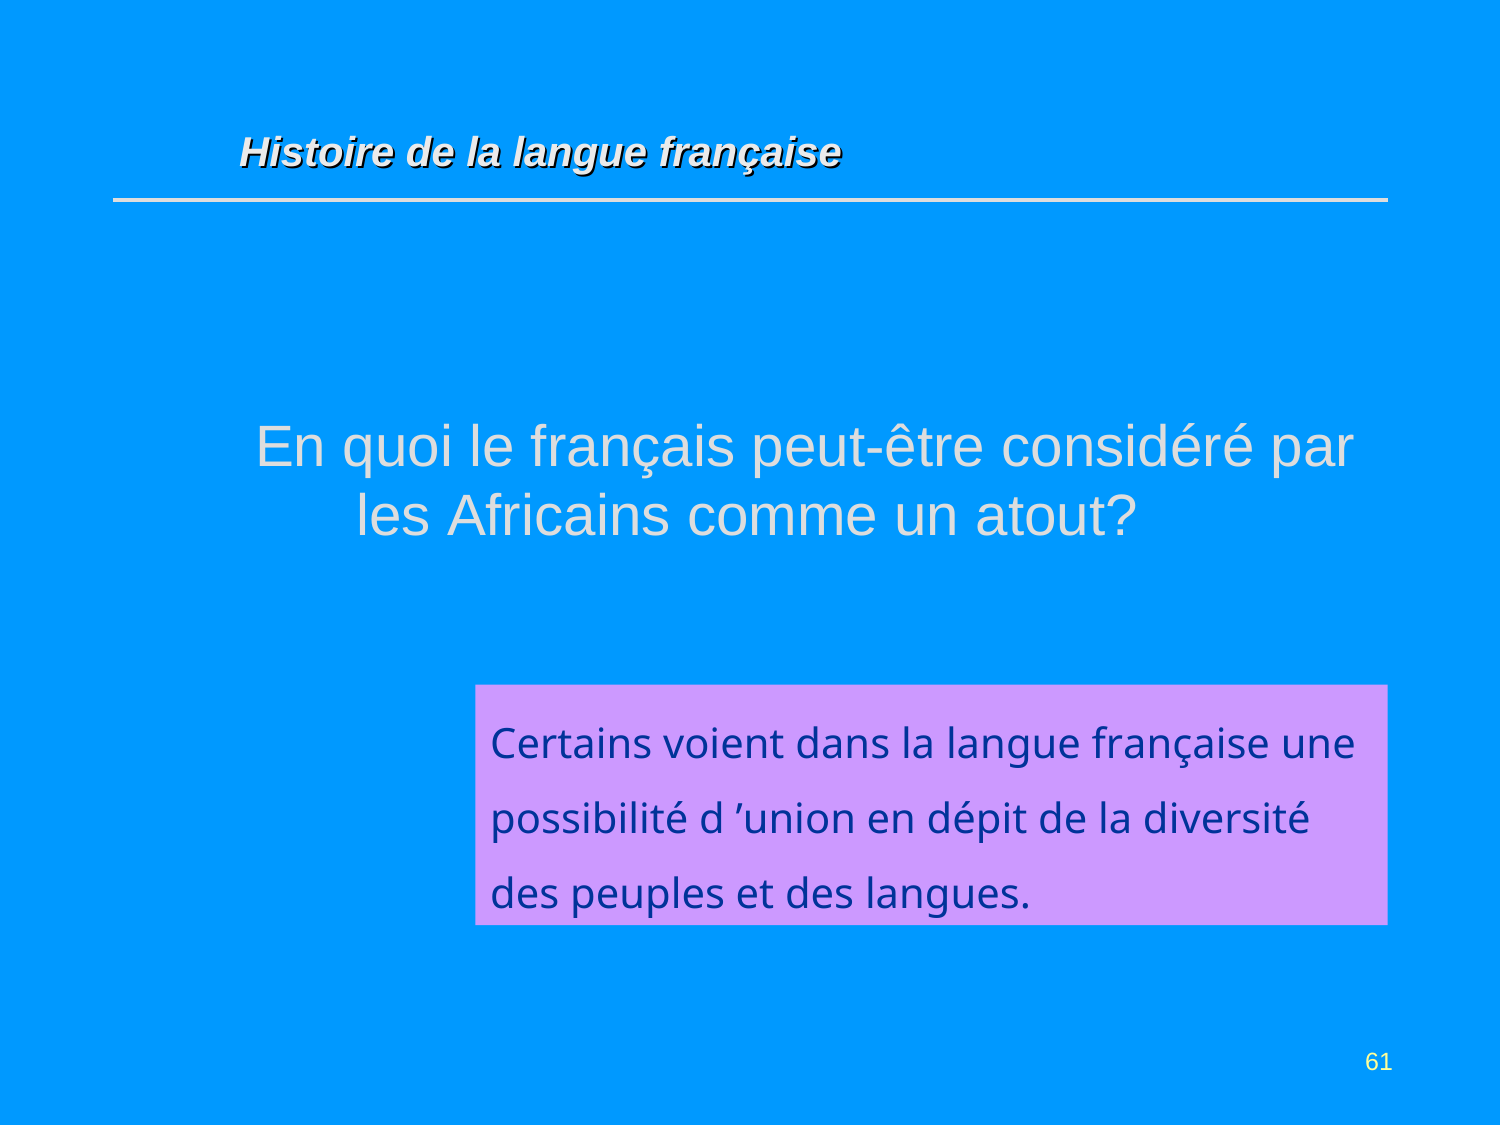

Histoire de la langue française
En quoi le français peut-être considéré par les Africains comme un atout?
Certains voient dans la langue française une possibilité d ’union en dépit de la diversité des peuples et des langues.
61